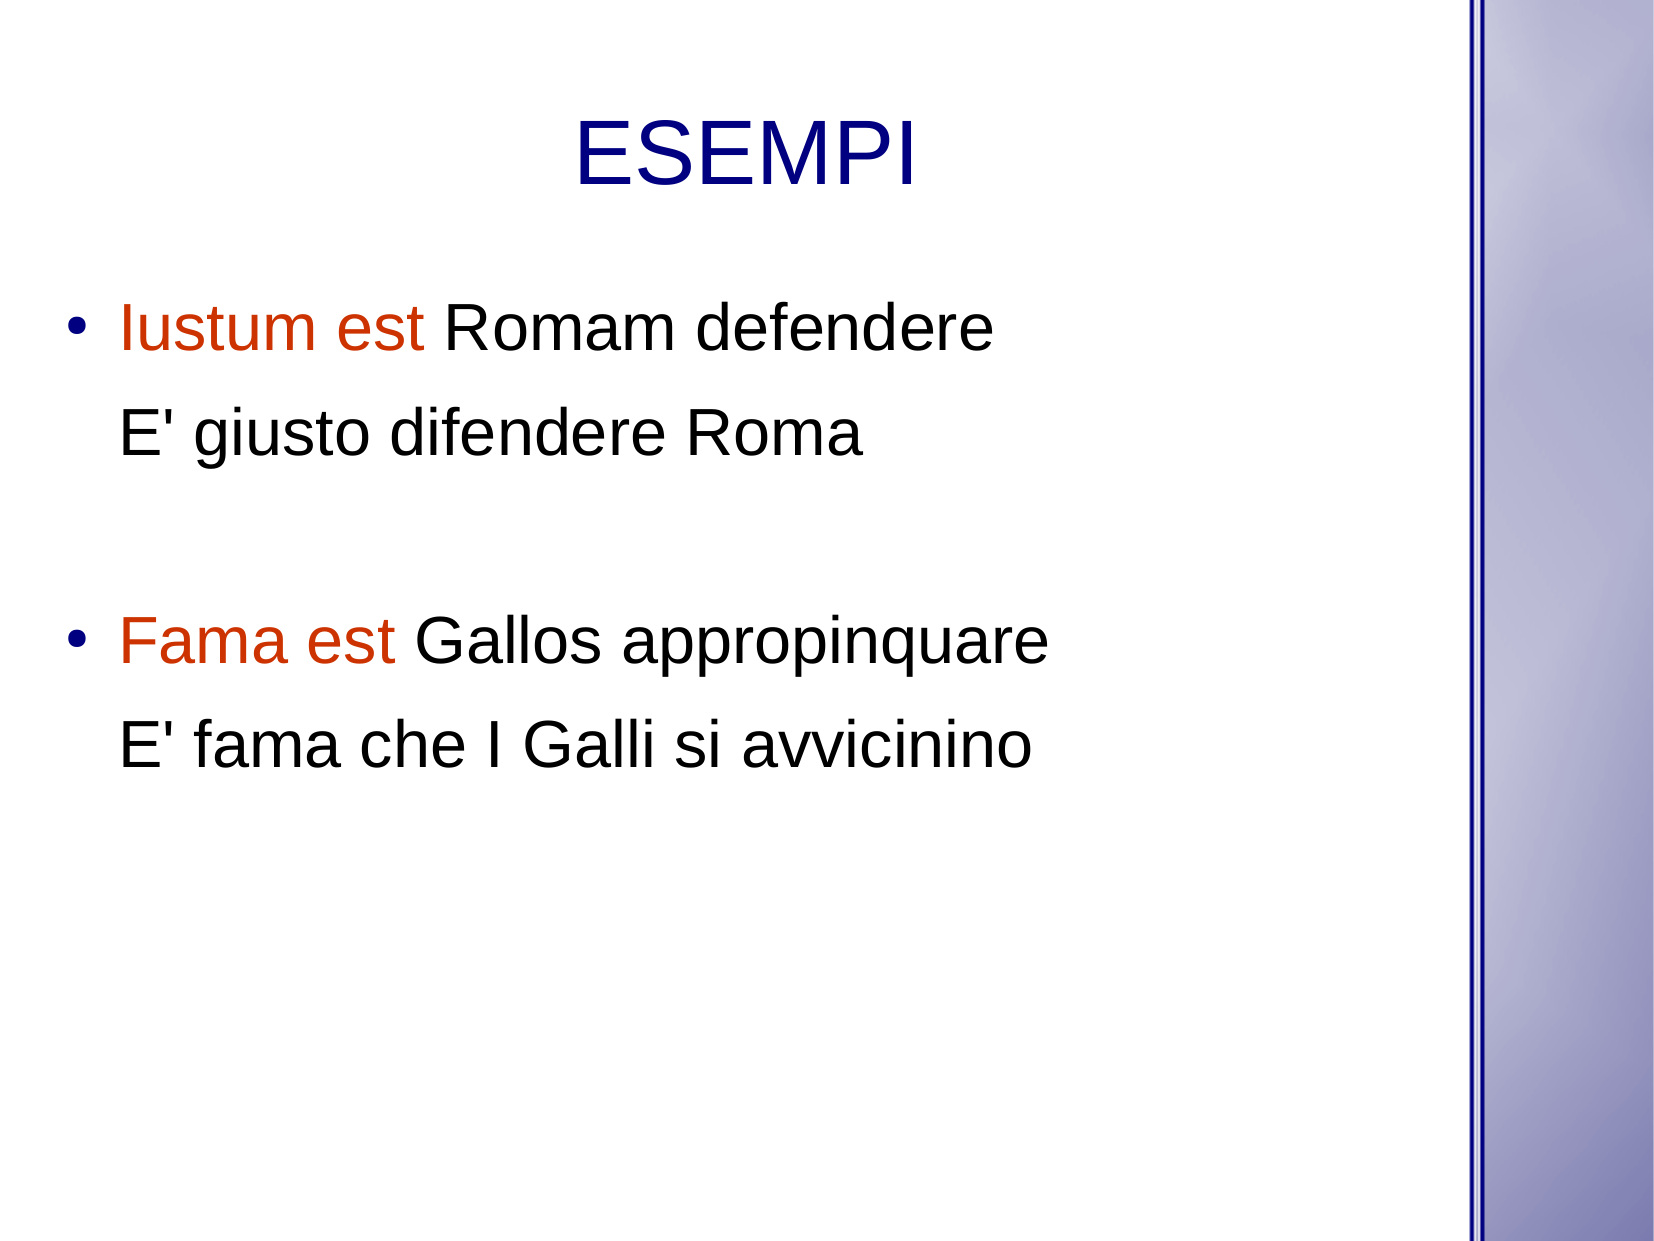

# ESEMPI
Iustum est Romam defendere
E' giusto difendere Roma
Fama est Gallos appropinquare
E' fama che I Galli si avvicinino